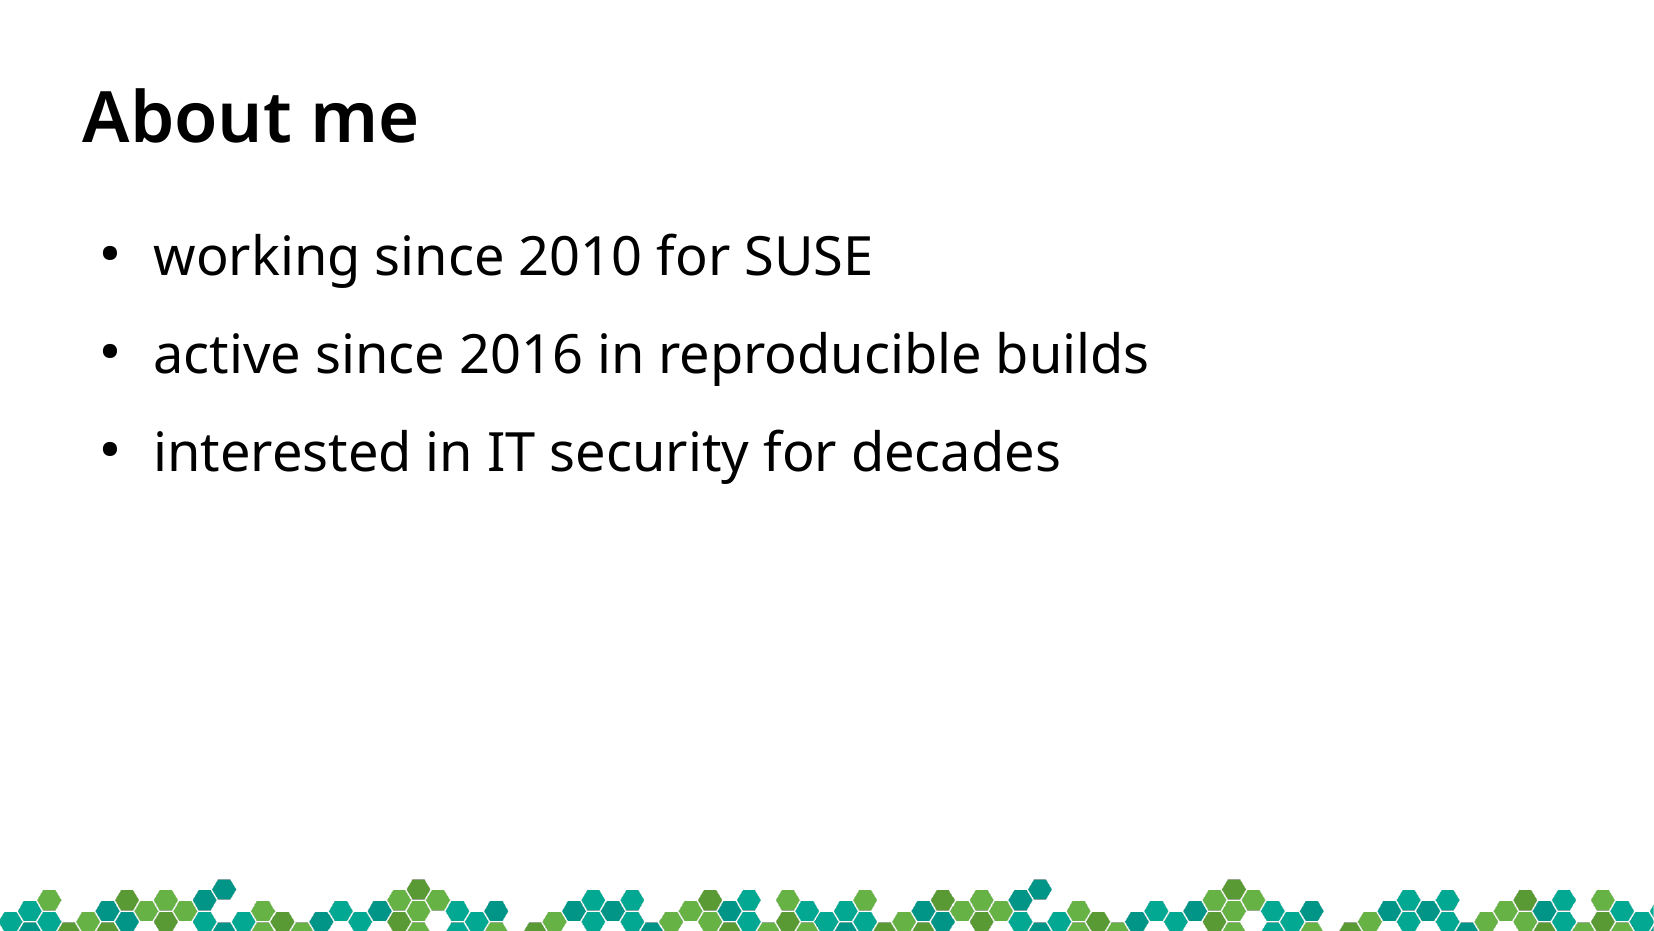

# About me
working since 2010 for SUSE
active since 2016 in reproducible builds
interested in IT security for decades